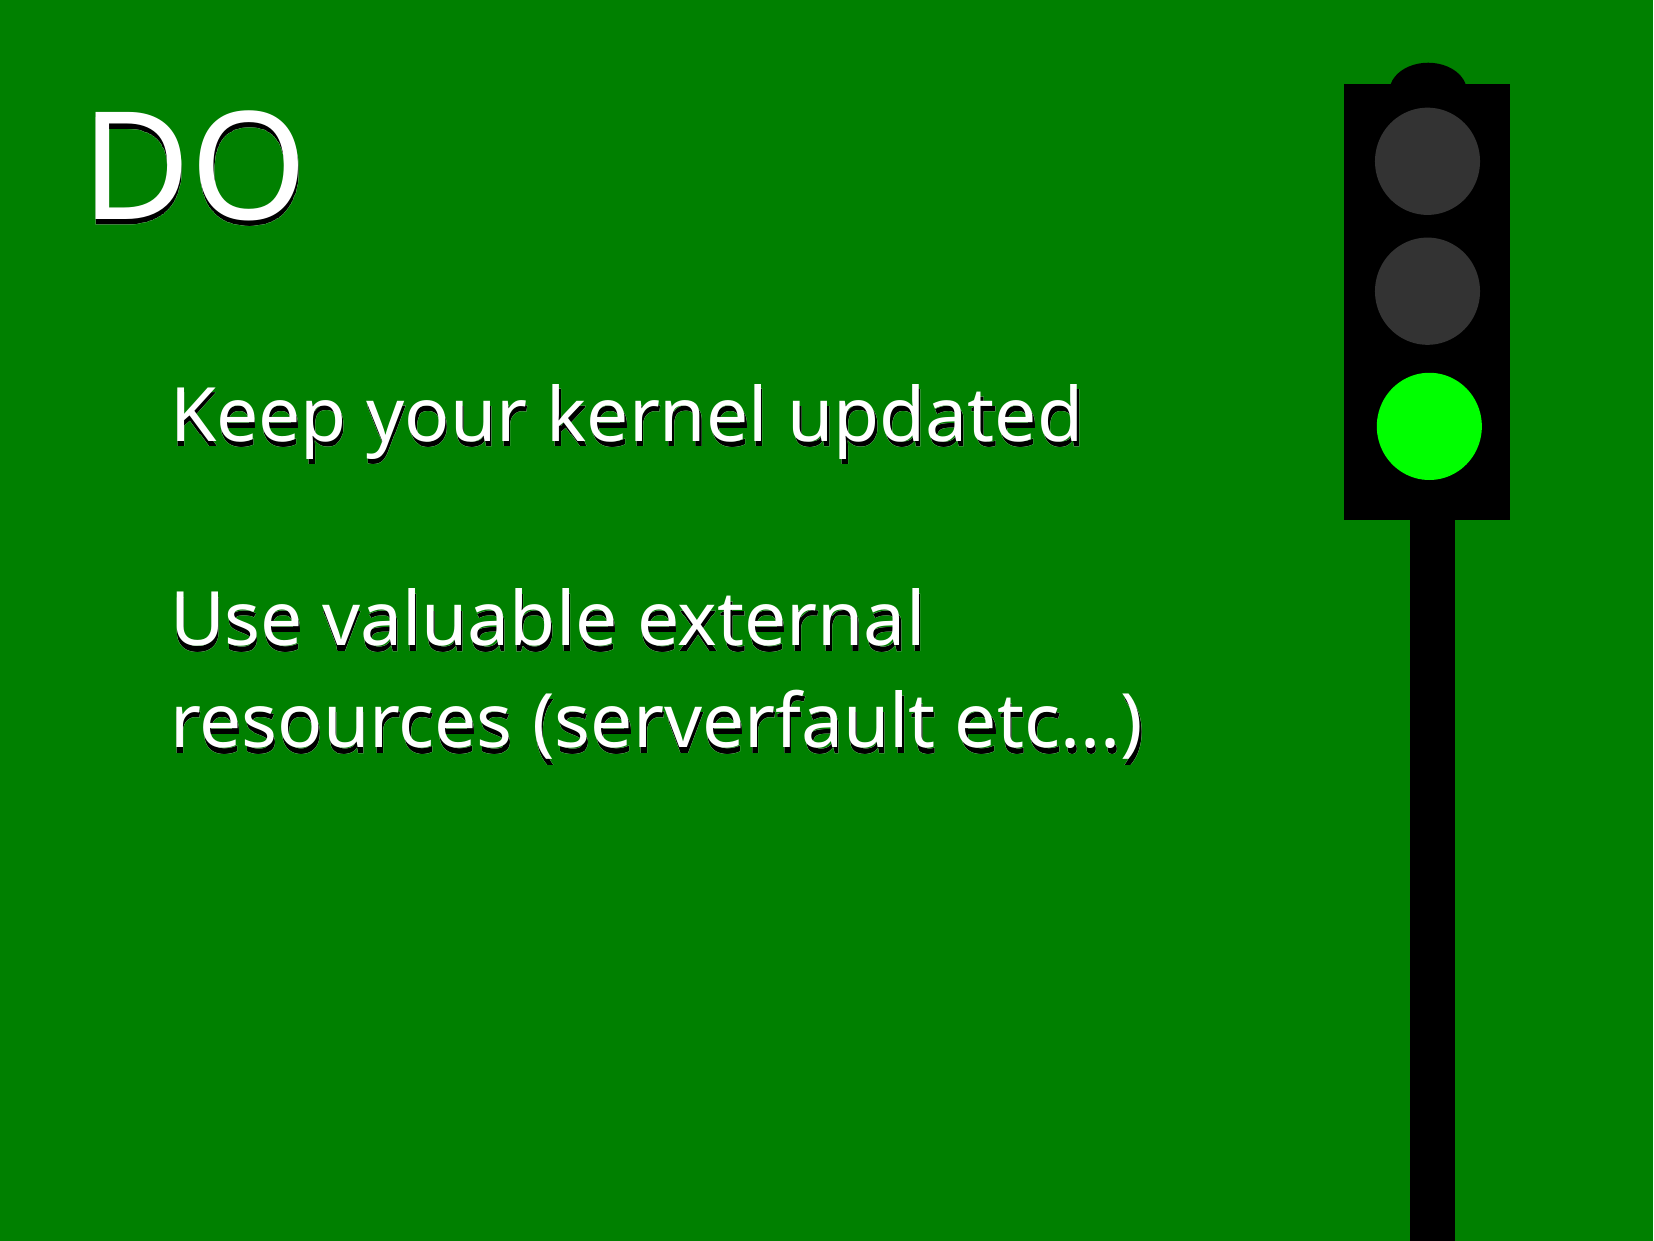

# DO
Keep your kernel updated
Use valuable external resources (serverfault etc...)